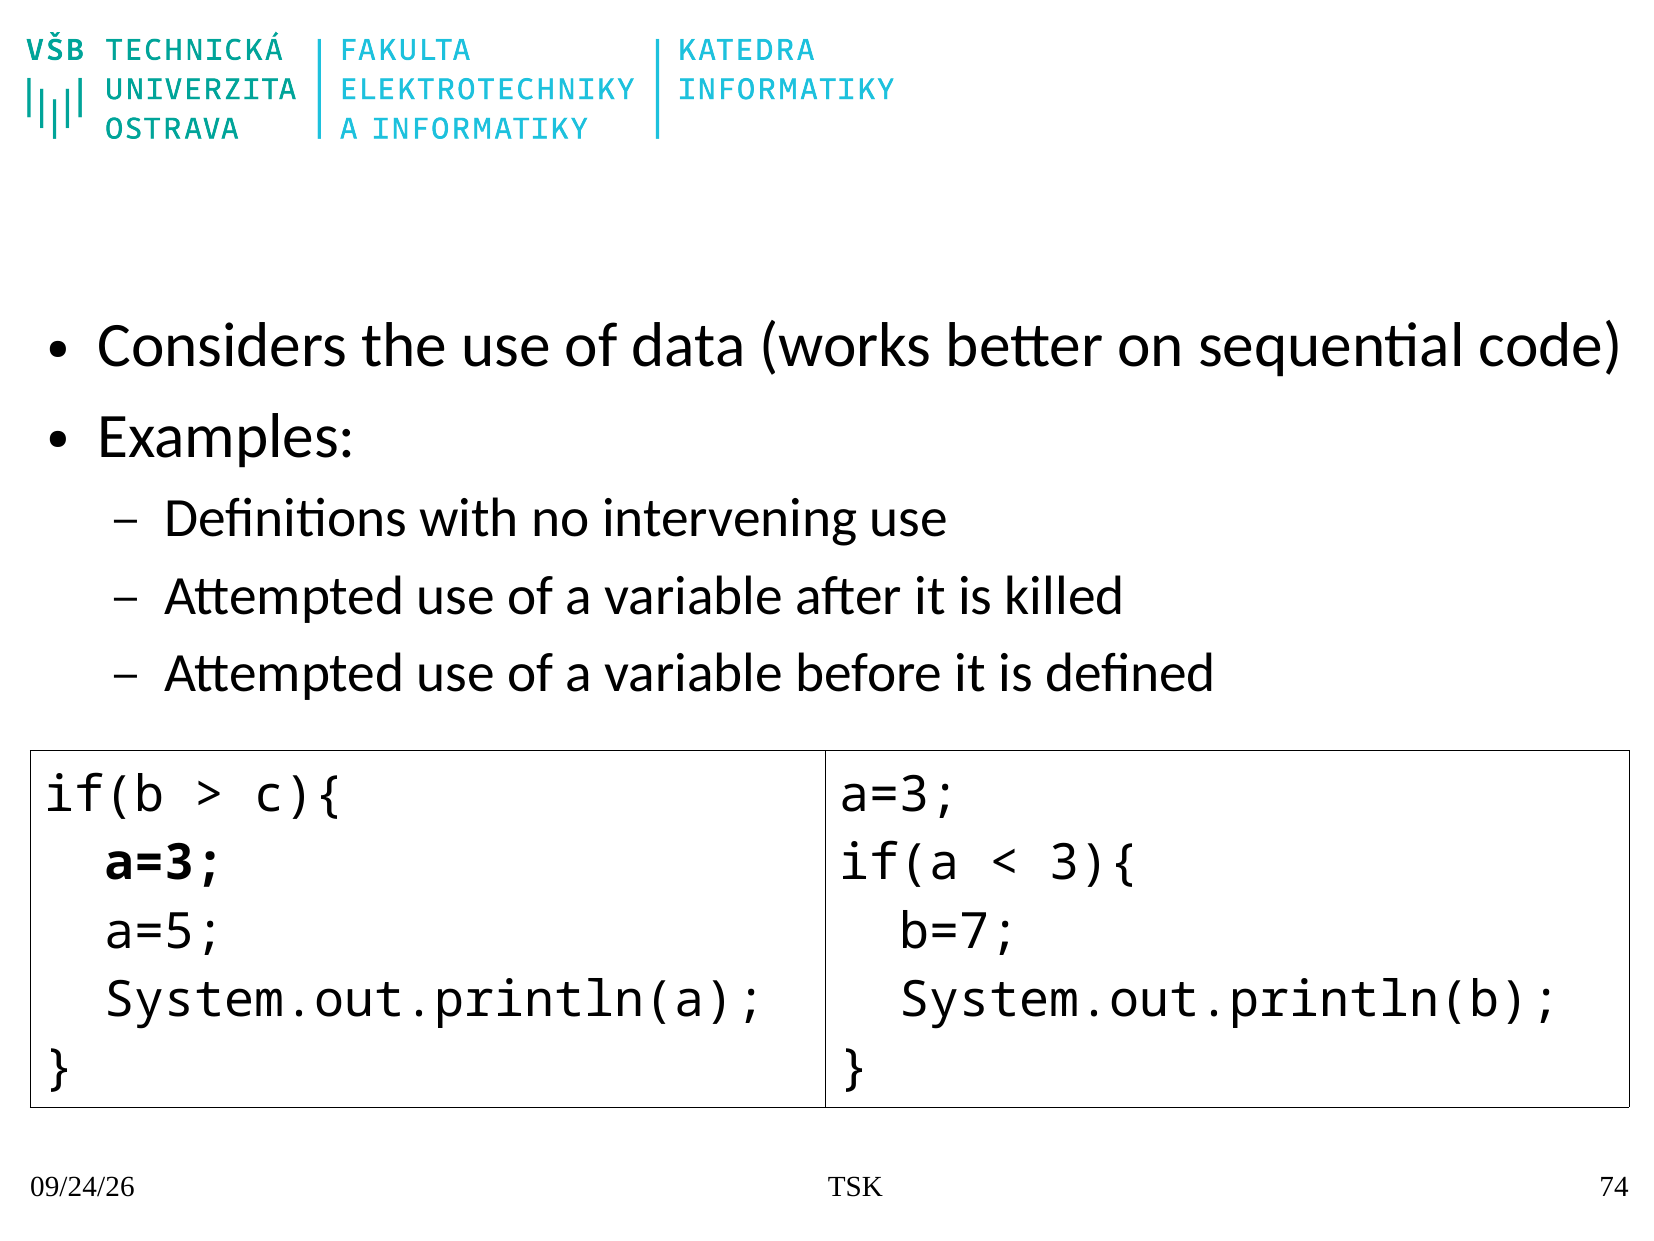

#
Considers the use of data (works better on sequential code)
Examples:
Definitions with no intervening use
Attempted use of a variable after it is killed
Attempted use of a variable before it is defined
| if(b > c){ a=3; a=5; System.out.println(a); } | a=3; if(a < 3){ b=7; System.out.println(b); } |
| --- | --- |
TSK
74